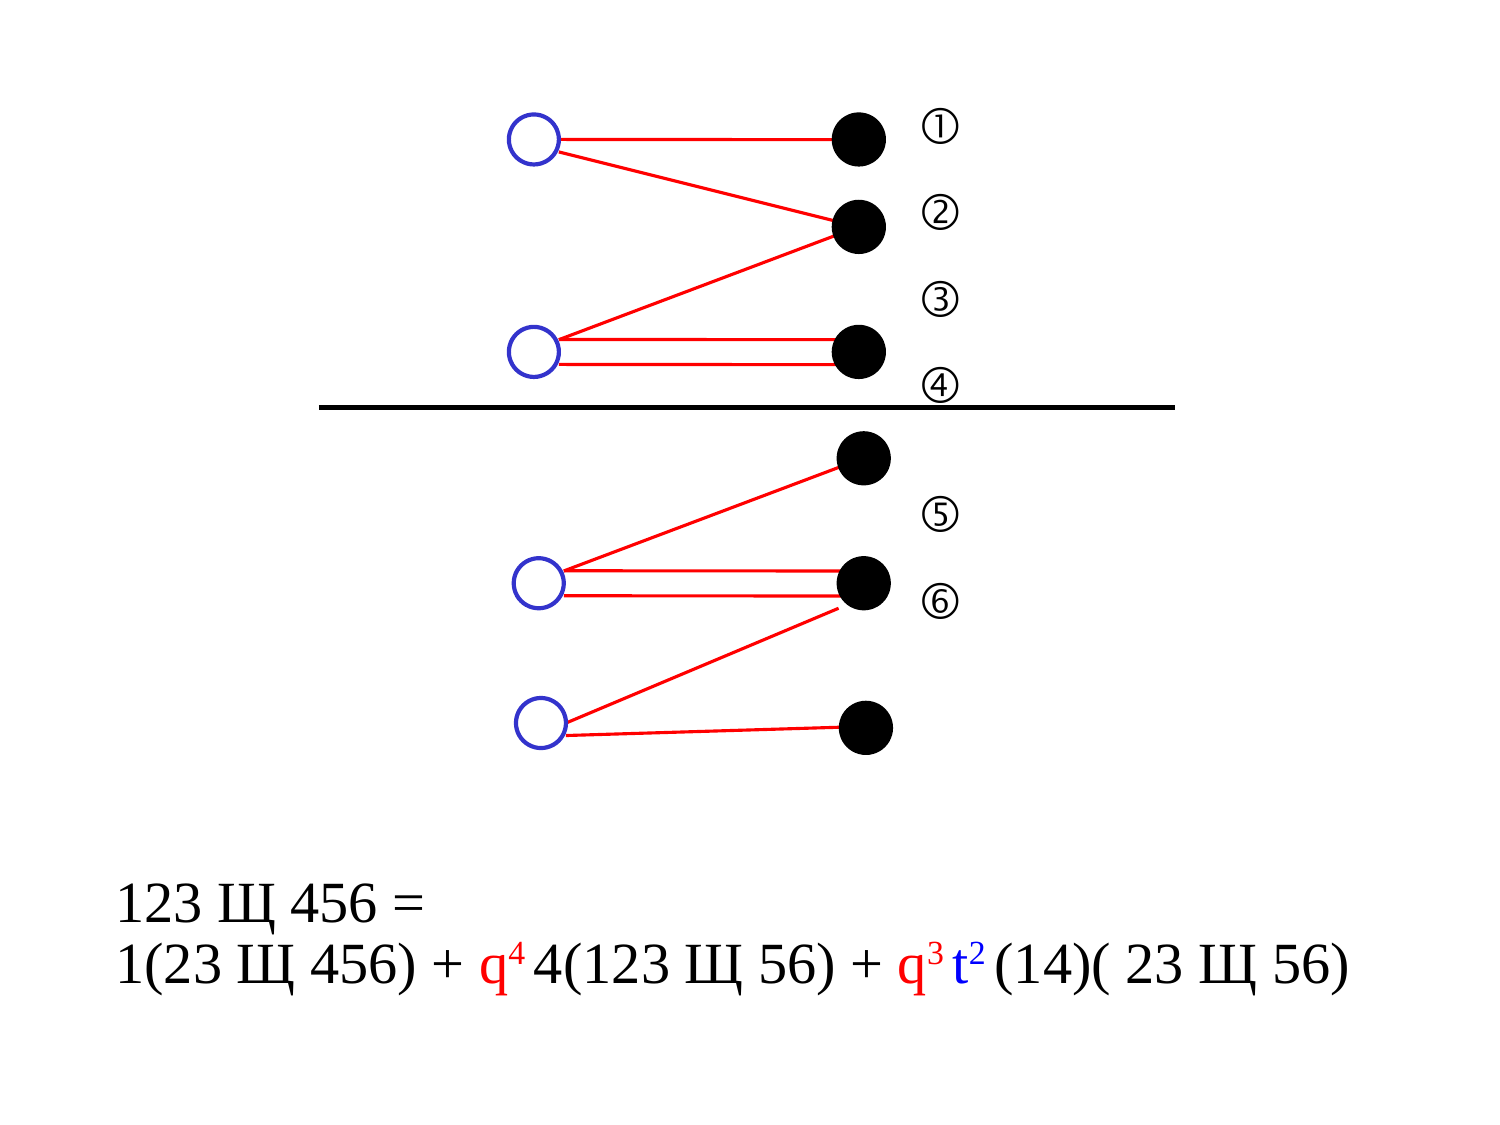







123 Щ 456 =
1(23 Щ 456) + q4 4(123 Щ 56) + q3 t2 (14)( 23 Щ 56)